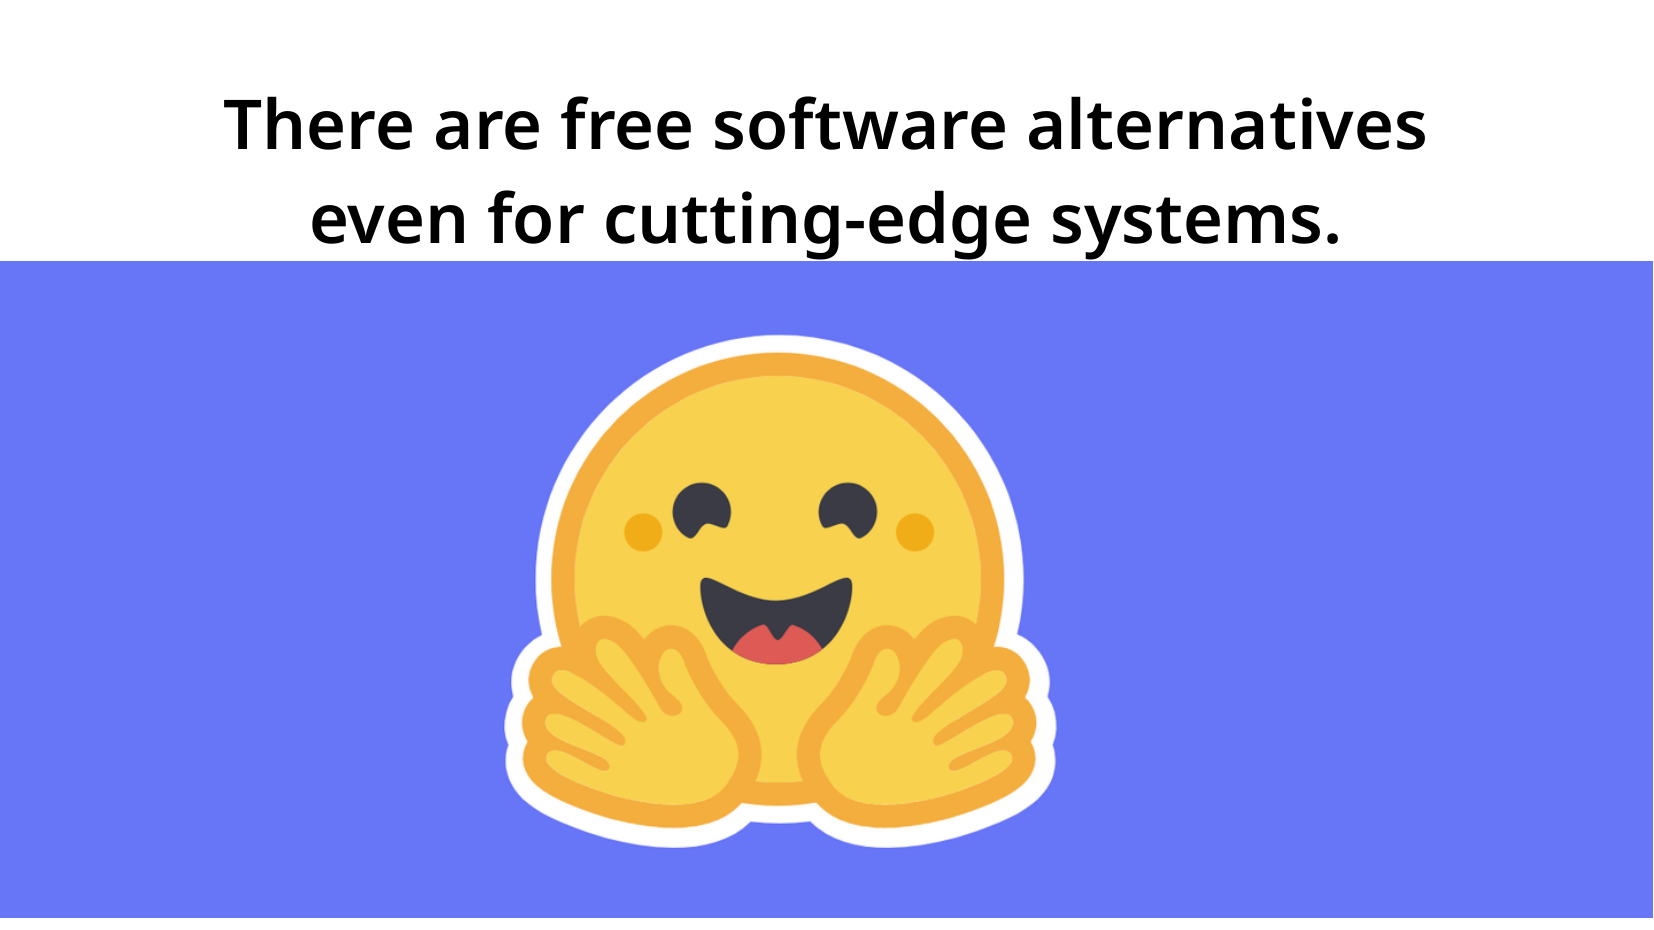

# There are free software alternatives even for cutting-edge systems.